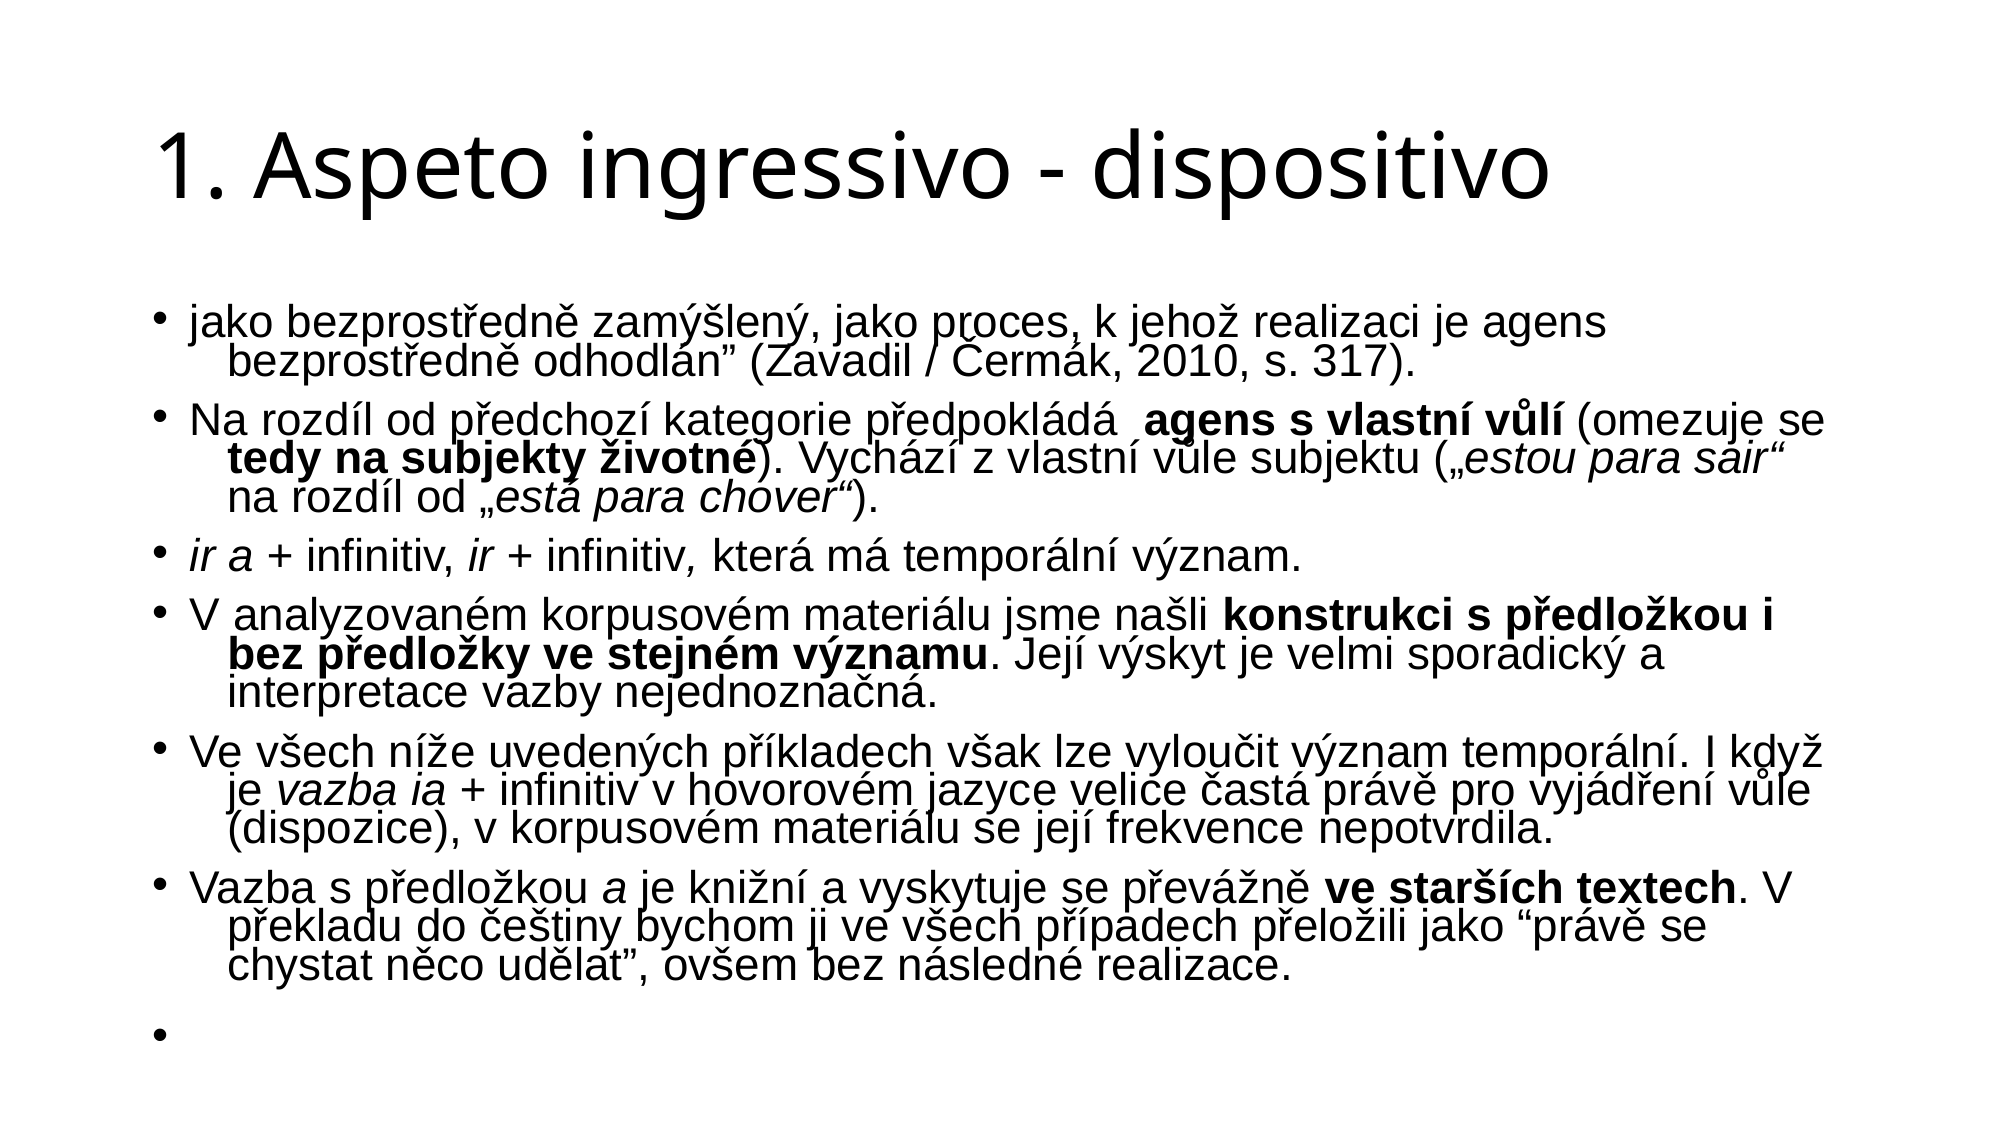

# 1. Aspeto ingressivo - dispositivo
jako bezprostředně zamýšlený, jako proces, k jehož realizaci je agens bezprostředně odhodlán” (Zavadil / Čermák, 2010, s. 317).
Na rozdíl od předchozí kategorie předpokládá agens s vlastní vůlí (omezuje se tedy na subjekty životné). Vychází z vlastní vůle subjektu („estou para sair“ na rozdíl od „está para chover“).
ir a + infinitiv, ir + infinitiv, která má temporální význam.
V analyzovaném korpusovém materiálu jsme našli konstrukci s předložkou i bez předložky ve stejném významu. Její výskyt je velmi sporadický a interpretace vazby nejednoznačná.
Ve všech níže uvedených příkladech však lze vyloučit význam temporální. I když je vazba ia + infinitiv v hovorovém jazyce velice častá právě pro vyjádření vůle (dispozice), v korpusovém materiálu se její frekvence nepotvrdila.
Vazba s předložkou a je knižní a vyskytuje se převážně ve starších textech. V překladu do češtiny bychom ji ve všech případech přeložili jako “právě se chystat něco udělat”, ovšem bez následné realizace.